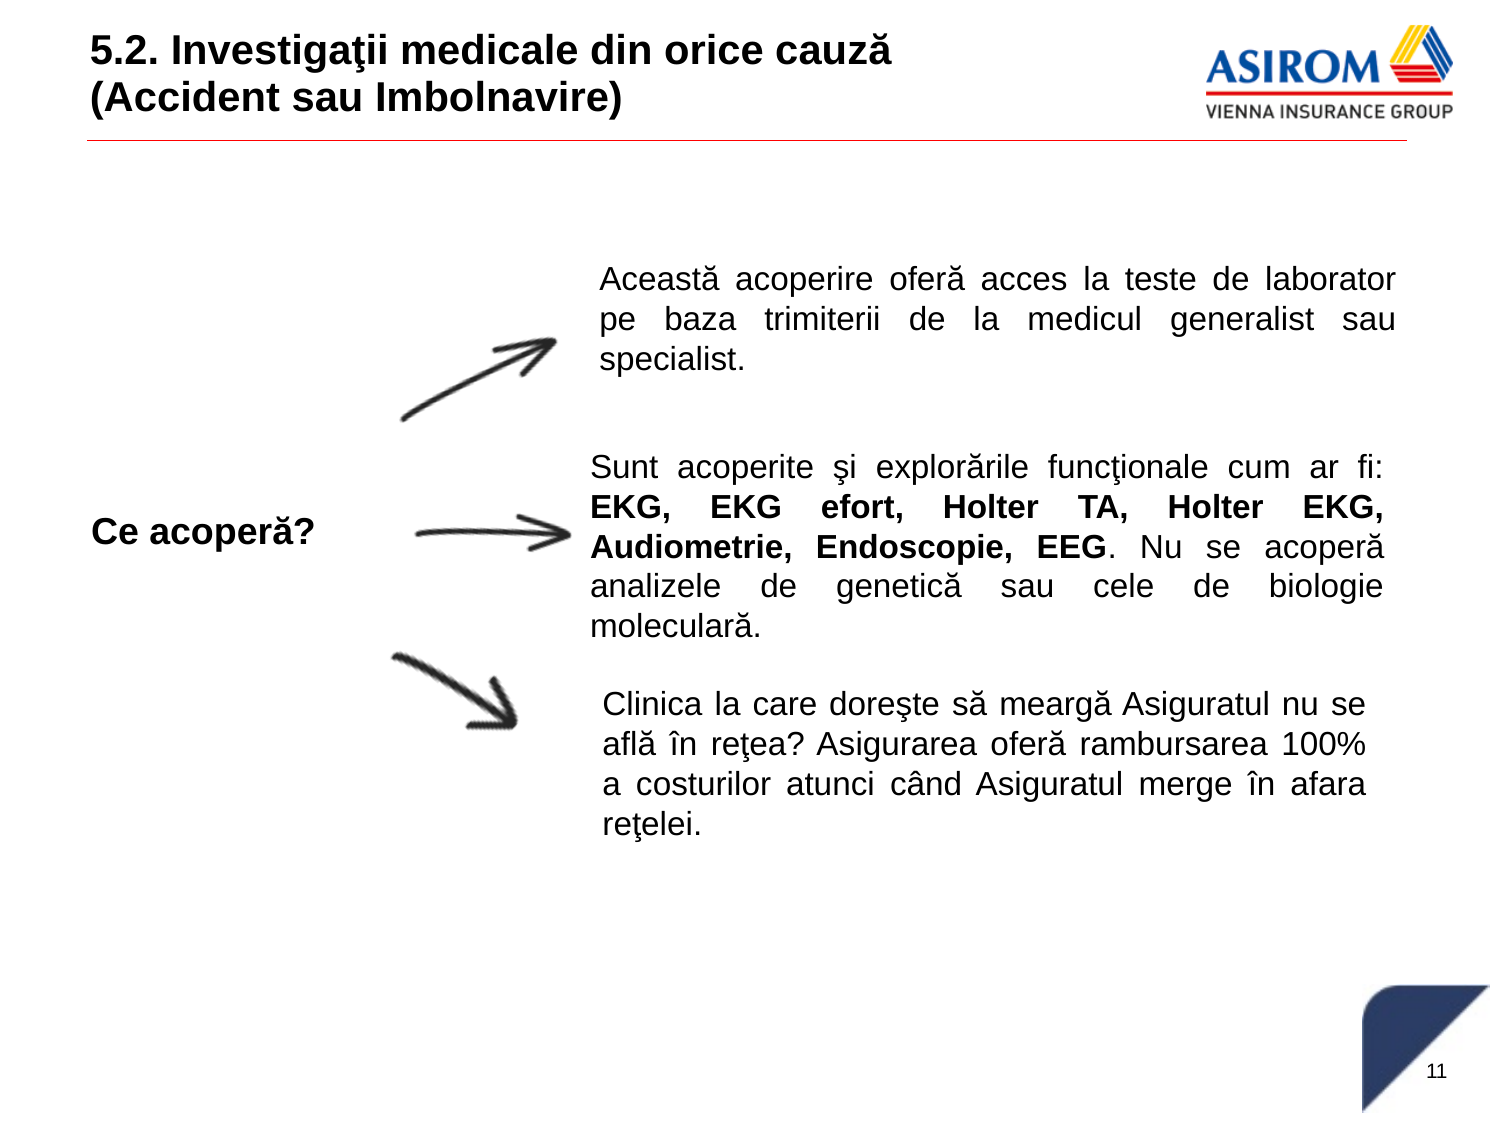

5.2. Investigaţii medicale din orice cauză
(Accident sau Imbolnavire)
Această acoperire oferă acces la teste de laborator pe baza trimiterii de la medicul generalist sau specialist.
Sunt acoperite şi explorările funcţionale cum ar fi: EKG, EKG efort, Holter TA, Holter EKG, Audiometrie, Endoscopie, EEG. Nu se acoperă analizele de genetică sau cele de biologie moleculară.
Ce acoperă?
Clinica la care doreşte să meargă Asiguratul nu se află în reţea? Asigurarea oferă rambursarea 100% a costurilor atunci când Asiguratul merge în afara reţelei.